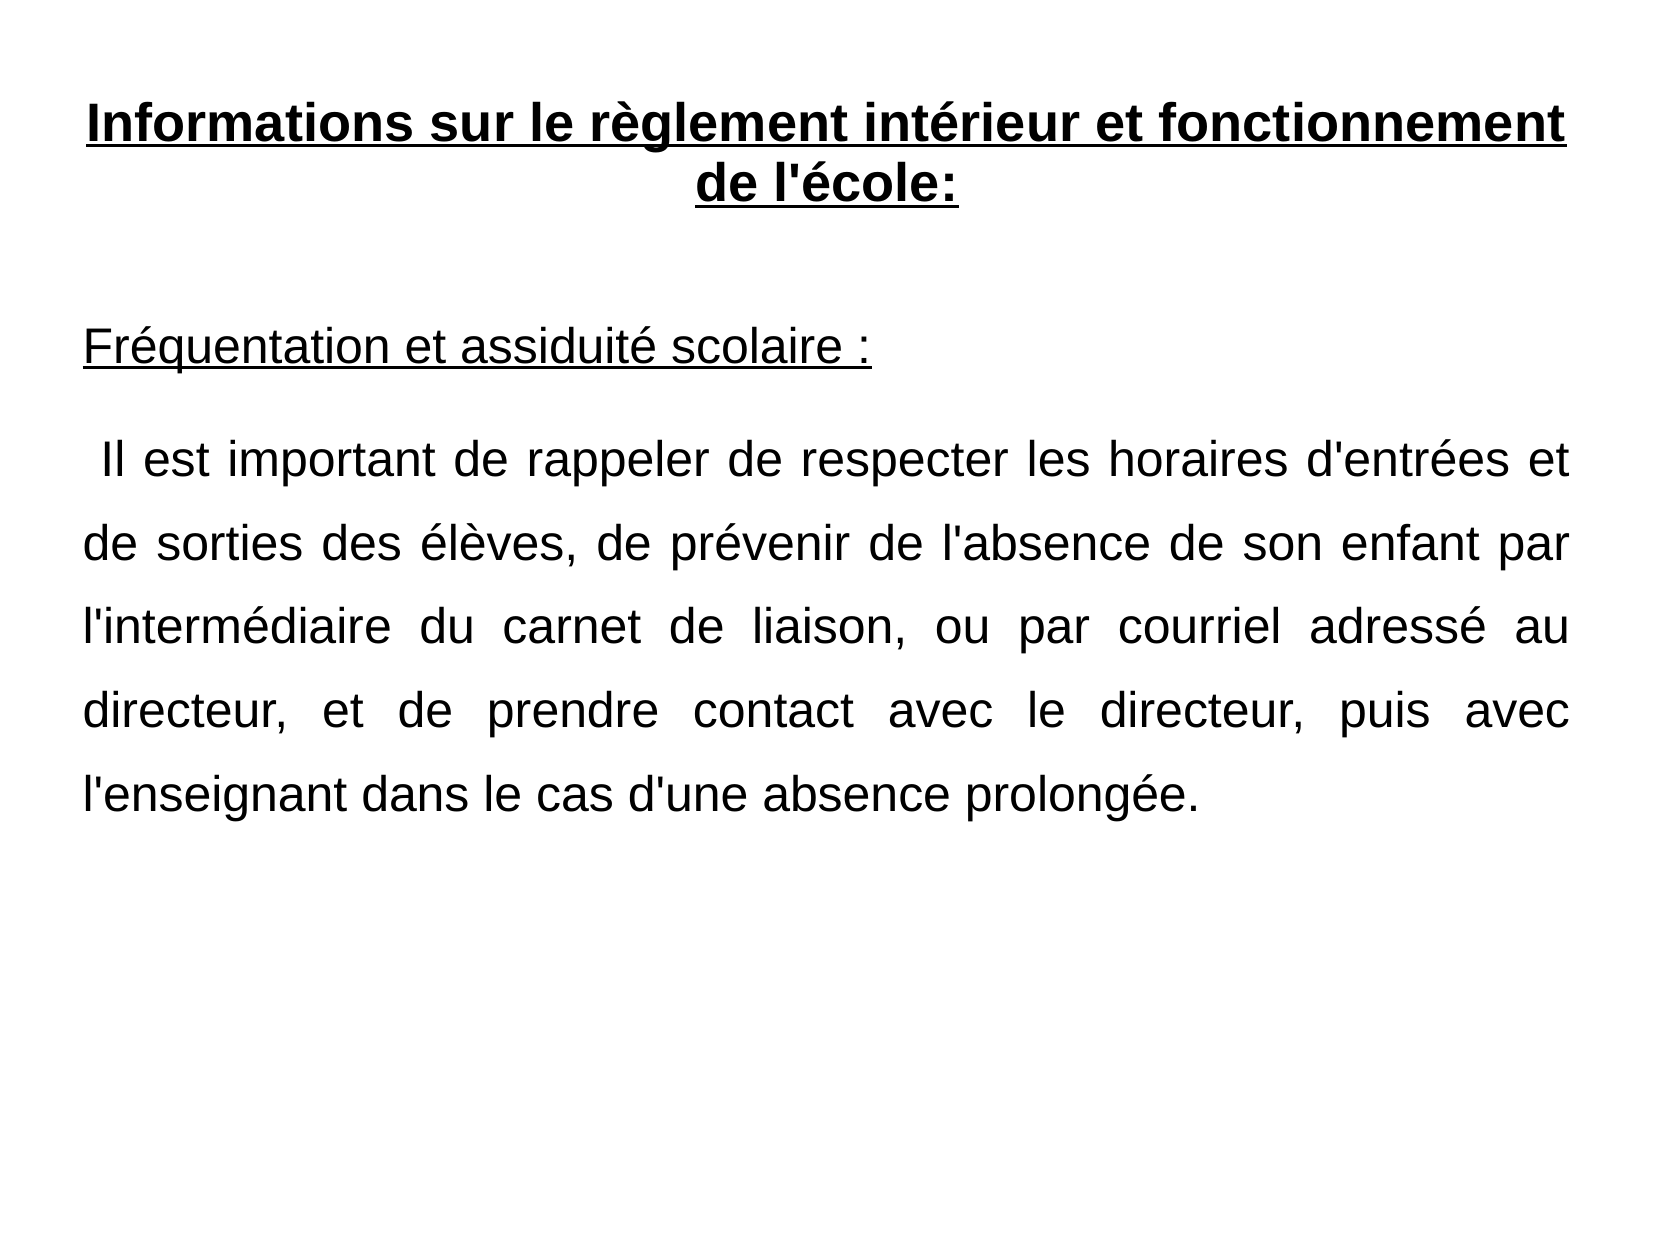

# Informations sur le règlement intérieur et fonctionnement de l'école:
Fréquentation et assiduité scolaire :
 Il est important de rappeler de respecter les horaires d'entrées et de sorties des élèves, de prévenir de l'absence de son enfant par l'intermédiaire du carnet de liaison, ou par courriel adressé au directeur, et de prendre contact avec le directeur, puis avec l'enseignant dans le cas d'une absence prolongée.